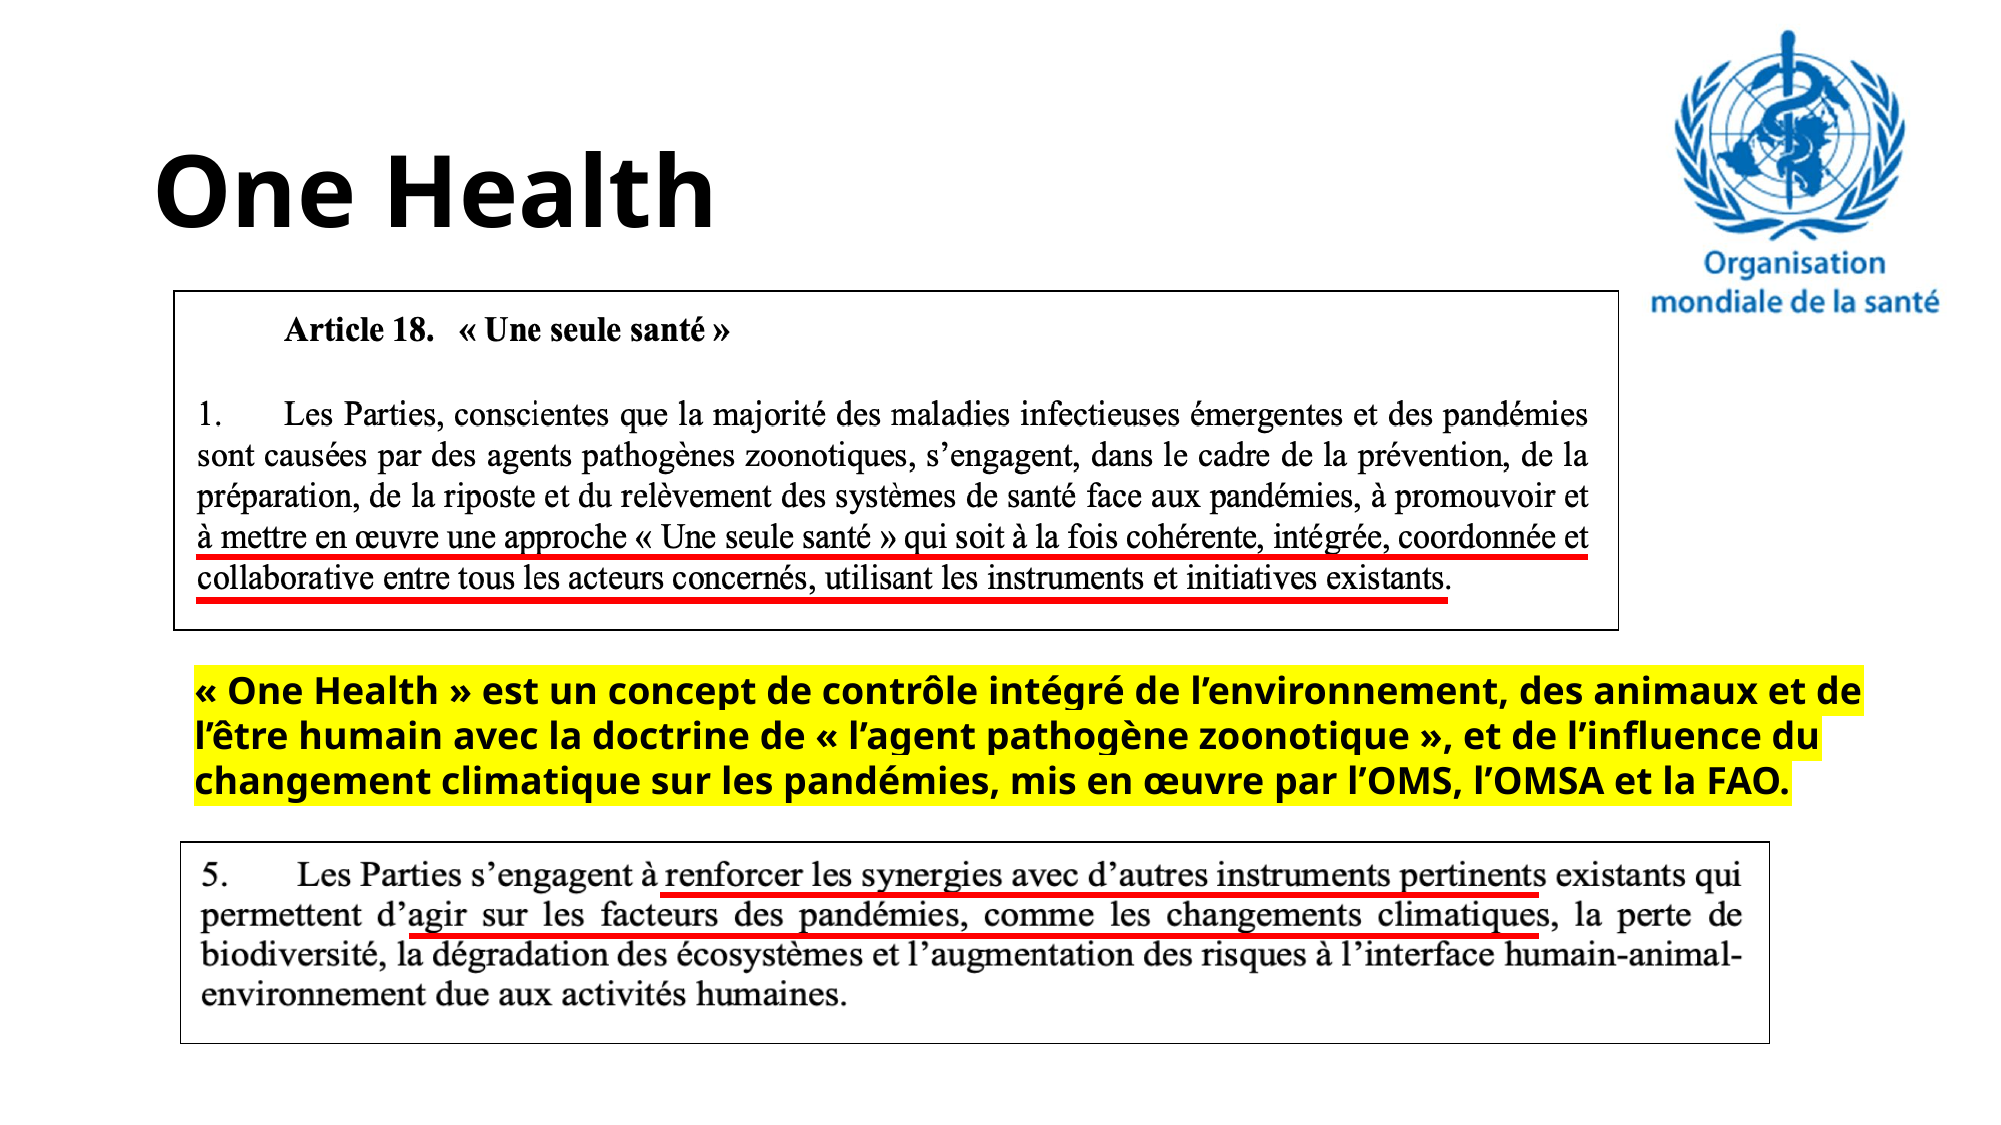

# One Health
« One Health » est un concept de contrôle intégré de l’environnement, des animaux et de l’être humain avec la doctrine de « l’agent pathogène zoonotique », et de l’influence du changement climatique sur les pandémies, mis en œuvre par l’OMS, l’OMSA et la FAO.